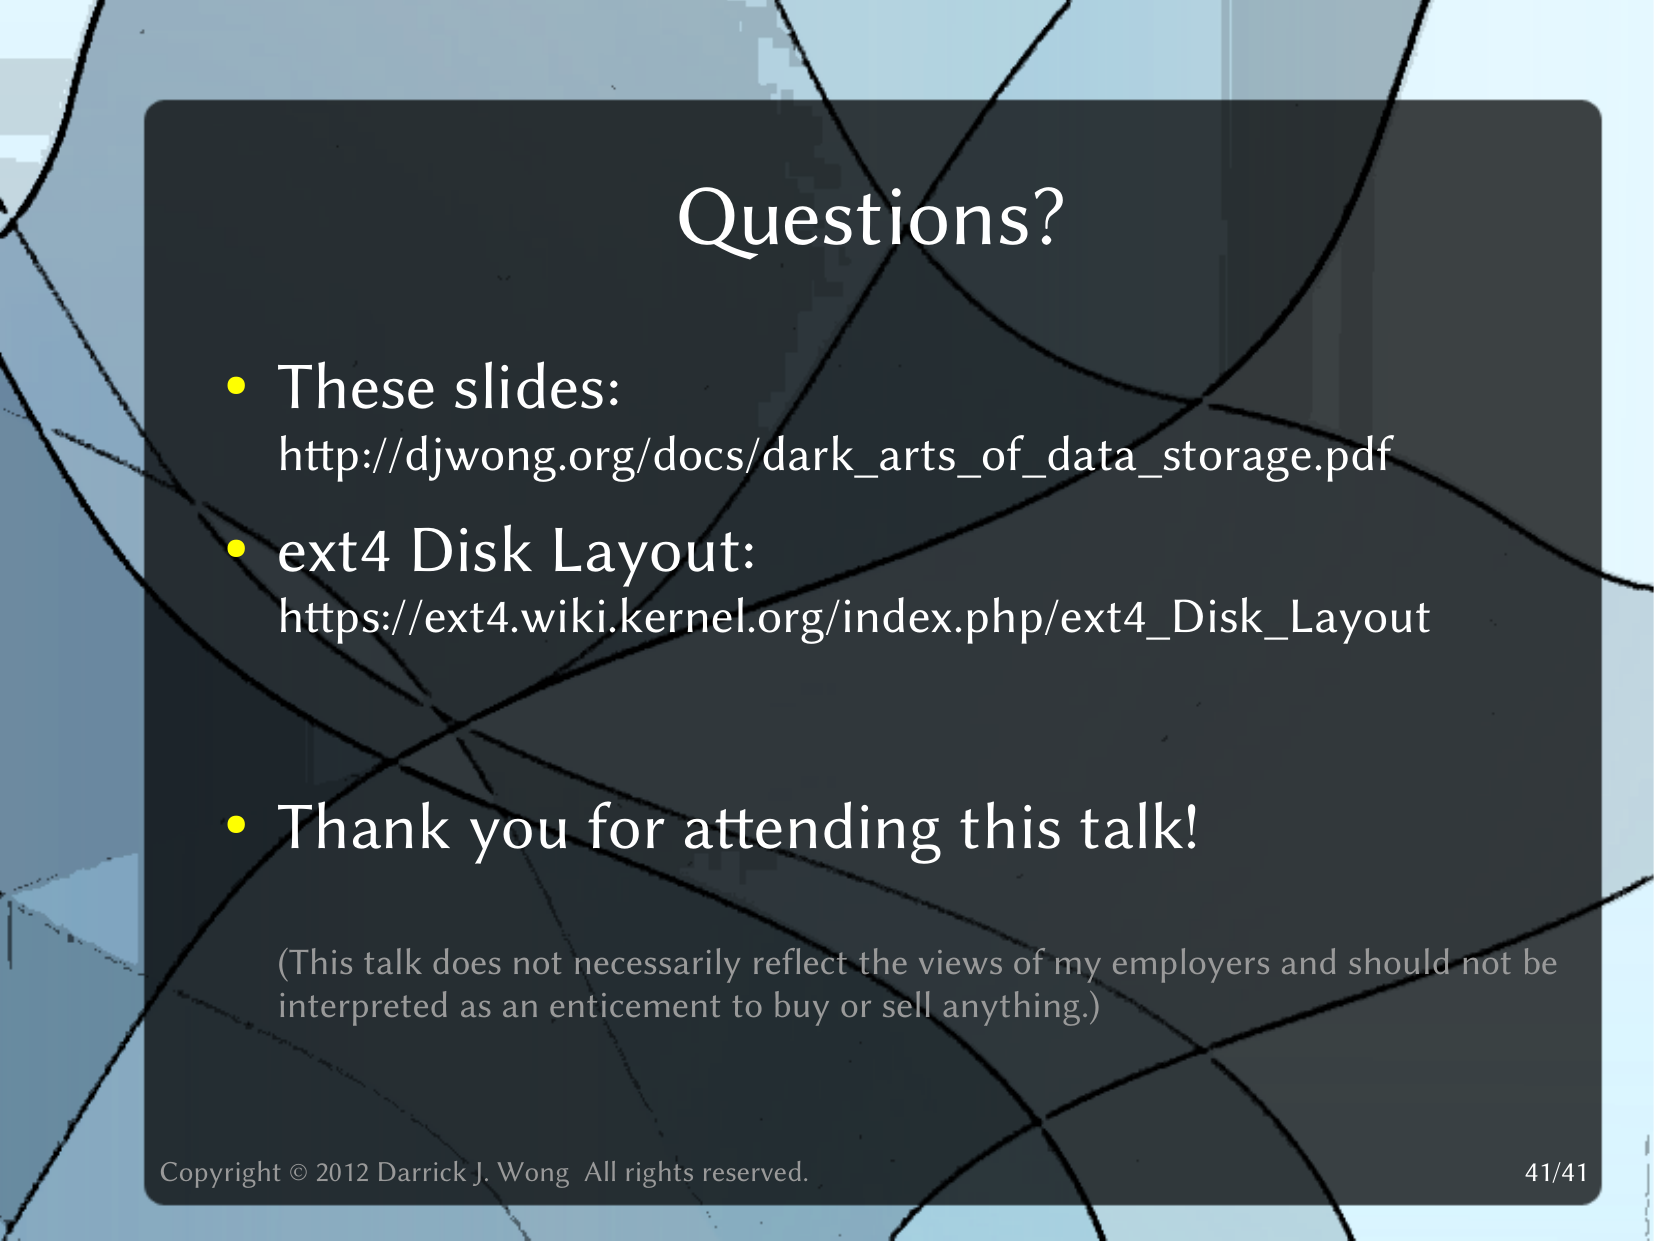

# Questions?
These slides:
http://djwong.org/docs/dark_arts_of_data_storage.pdf
ext4 Disk Layout:
https://ext4.wiki.kernel.org/index.php/ext4_Disk_Layout
Thank you for attending this talk!
(This talk does not necessarily reflect the views of my employers and should not be interpreted as an enticement to buy or sell anything.)
41